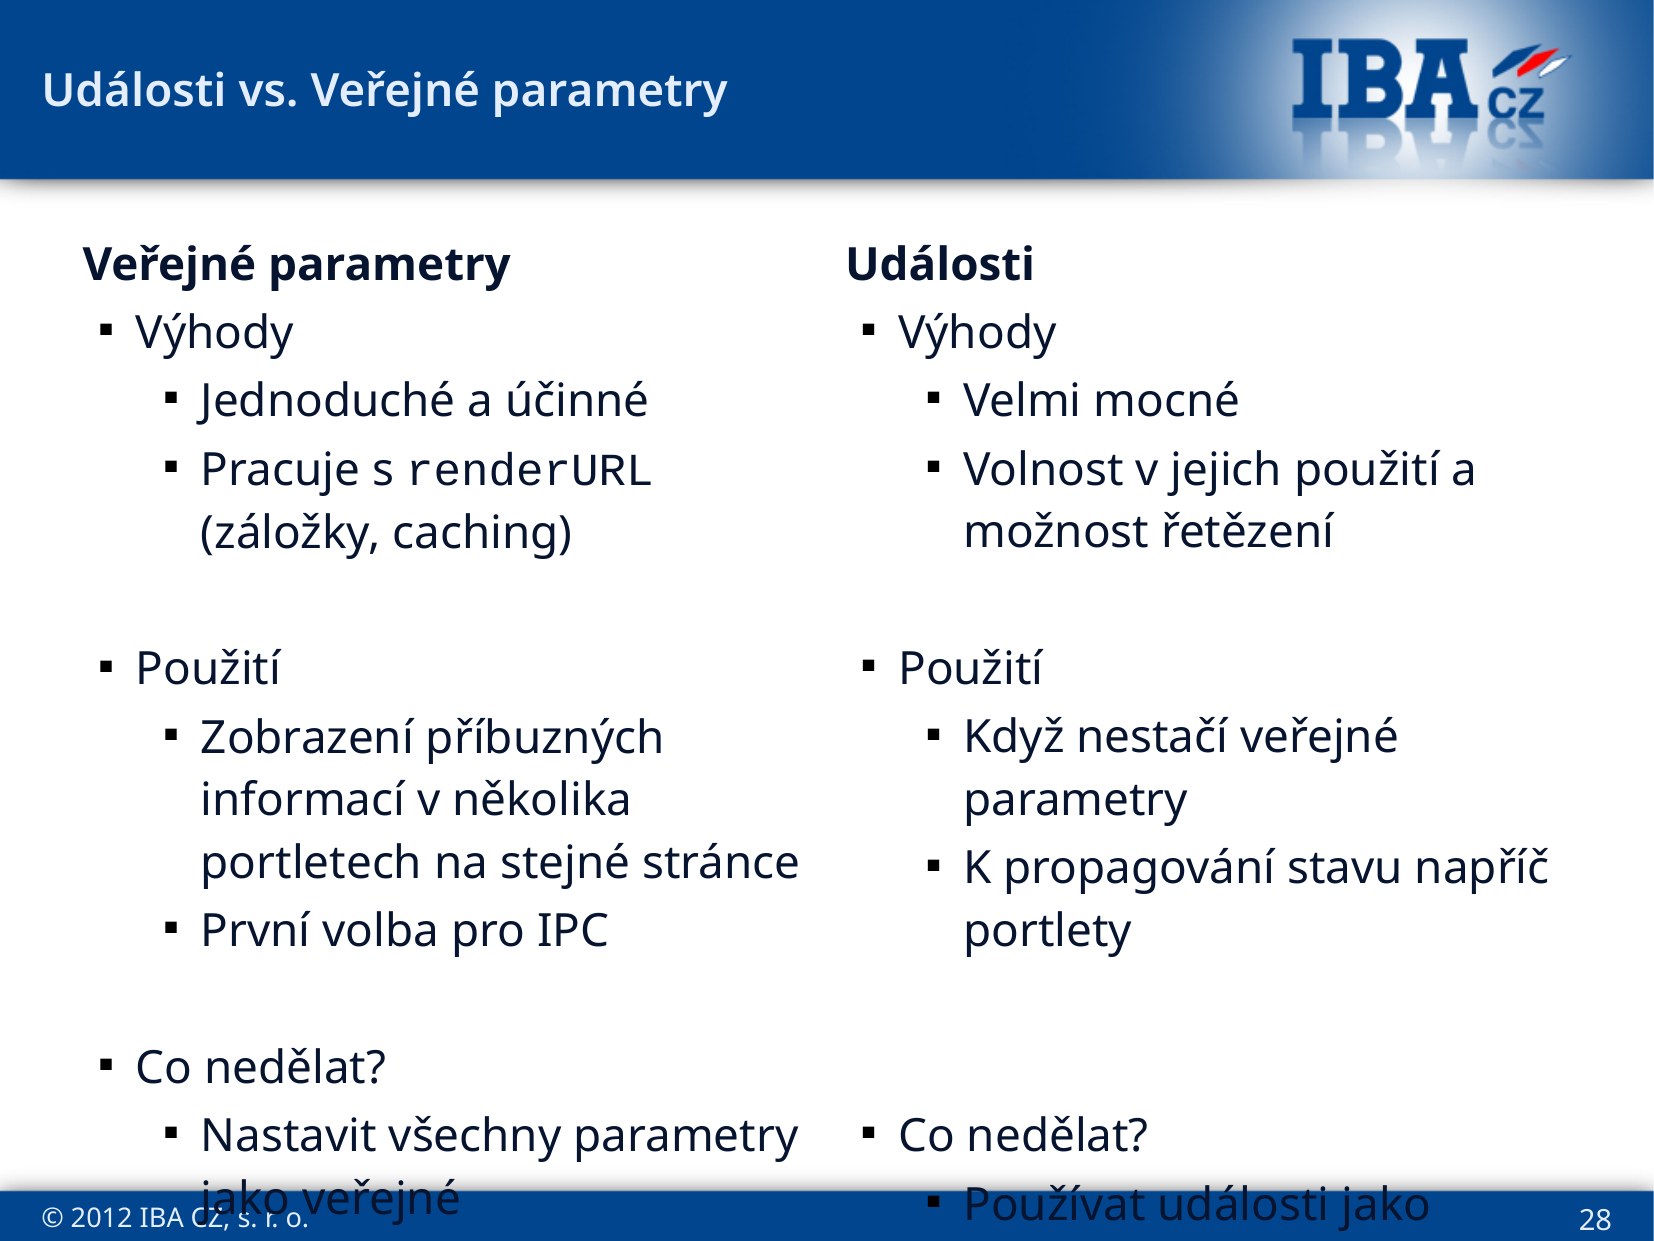

# Události vs. Veřejné parametry
Veřejné parametry
Výhody
Jednoduché a účinné
Pracuje s renderURL (záložky, caching)
Použití
Zobrazení příbuzných informací v několika portletech na stejné stránce
První volba pro IPC
Co nedělat?
Nastavit všechny parametry jako veřejné
Události
Výhody
Velmi mocné
Volnost v jejich použití a možnost řetězení
Použití
Když nestačí veřejné parametry
K propagování stavu napříč portlety
Co nedělat?
Používat události jako message system
28